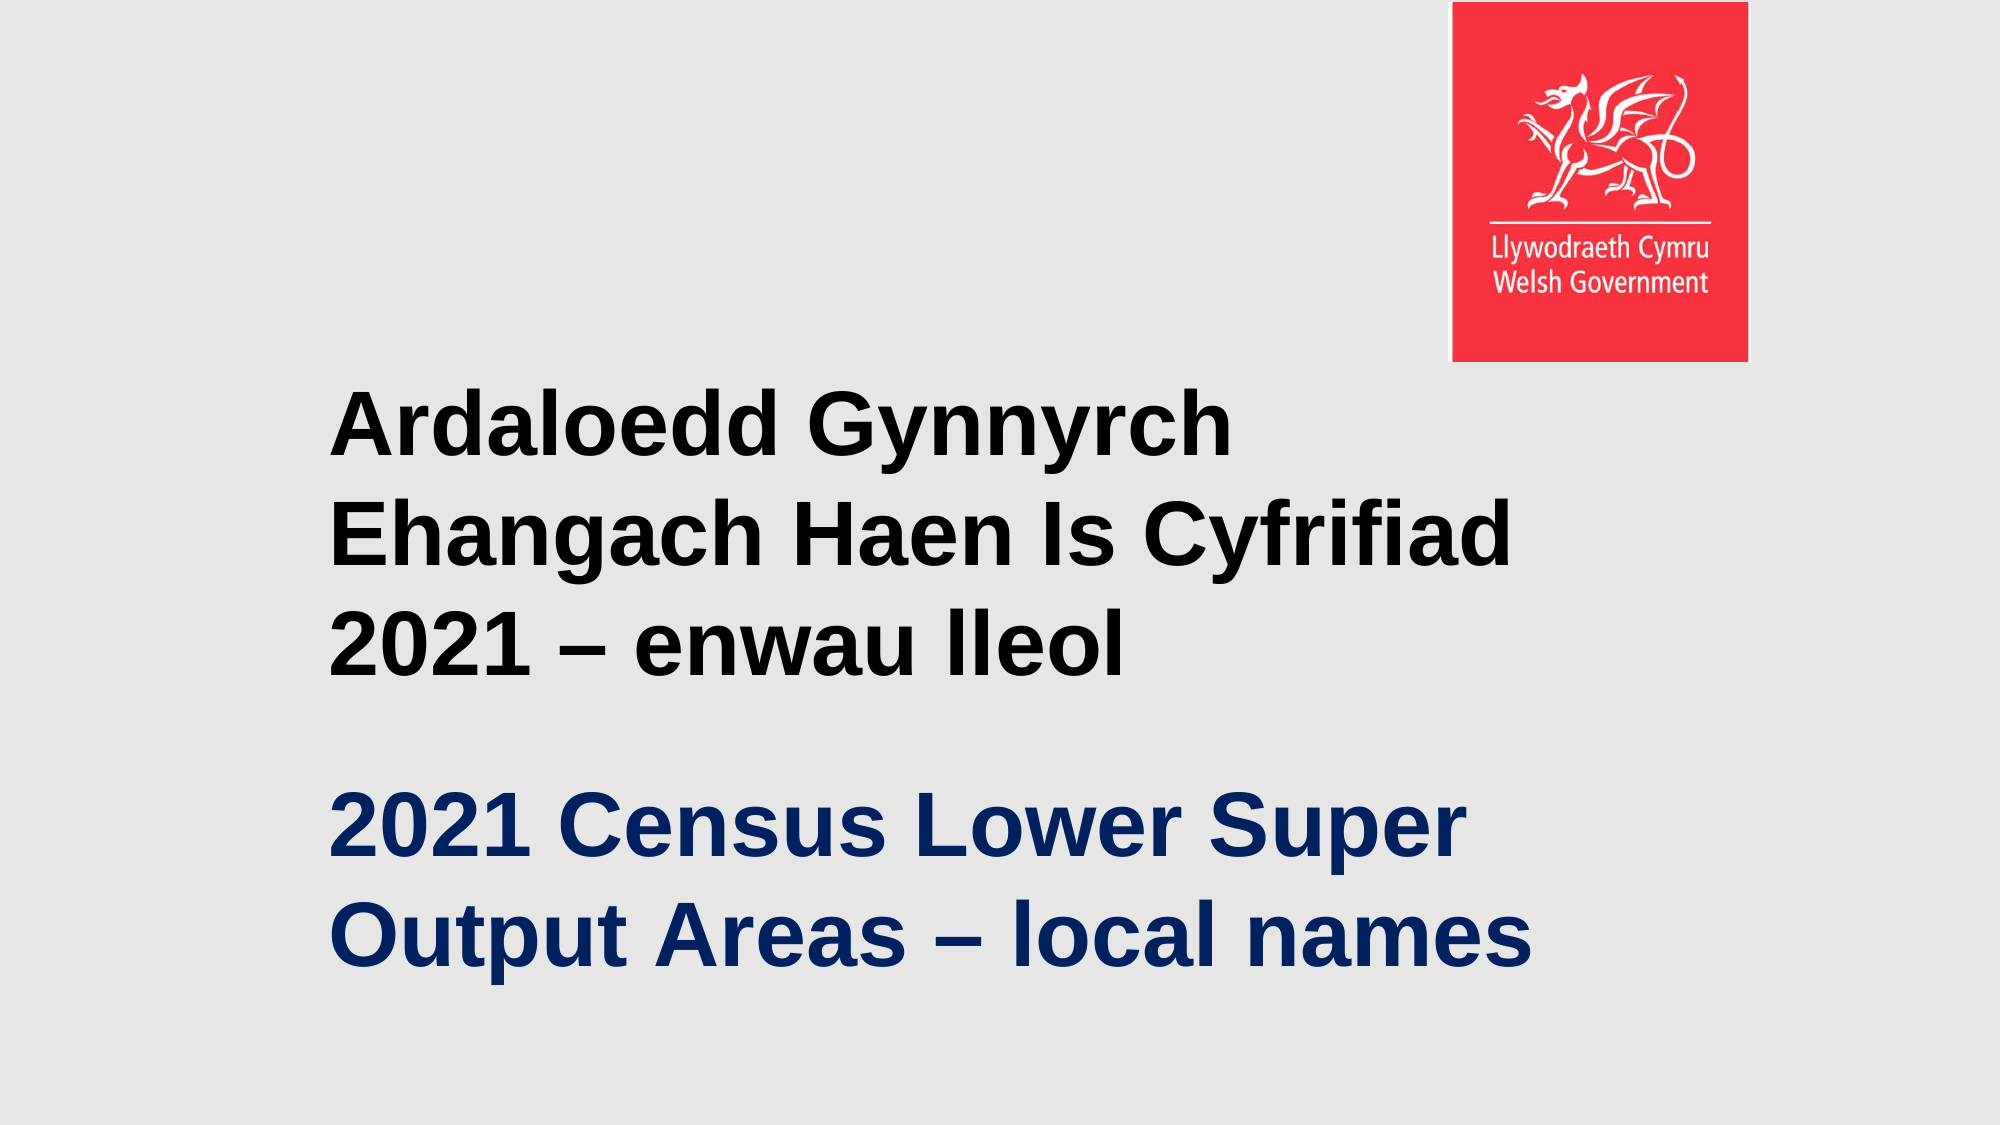

Ardaloedd Gynnyrch Ehangach Haen Is Cyfrifiad 2021 – enwau lleol
2021 Census Lower Super Output Areas – local names